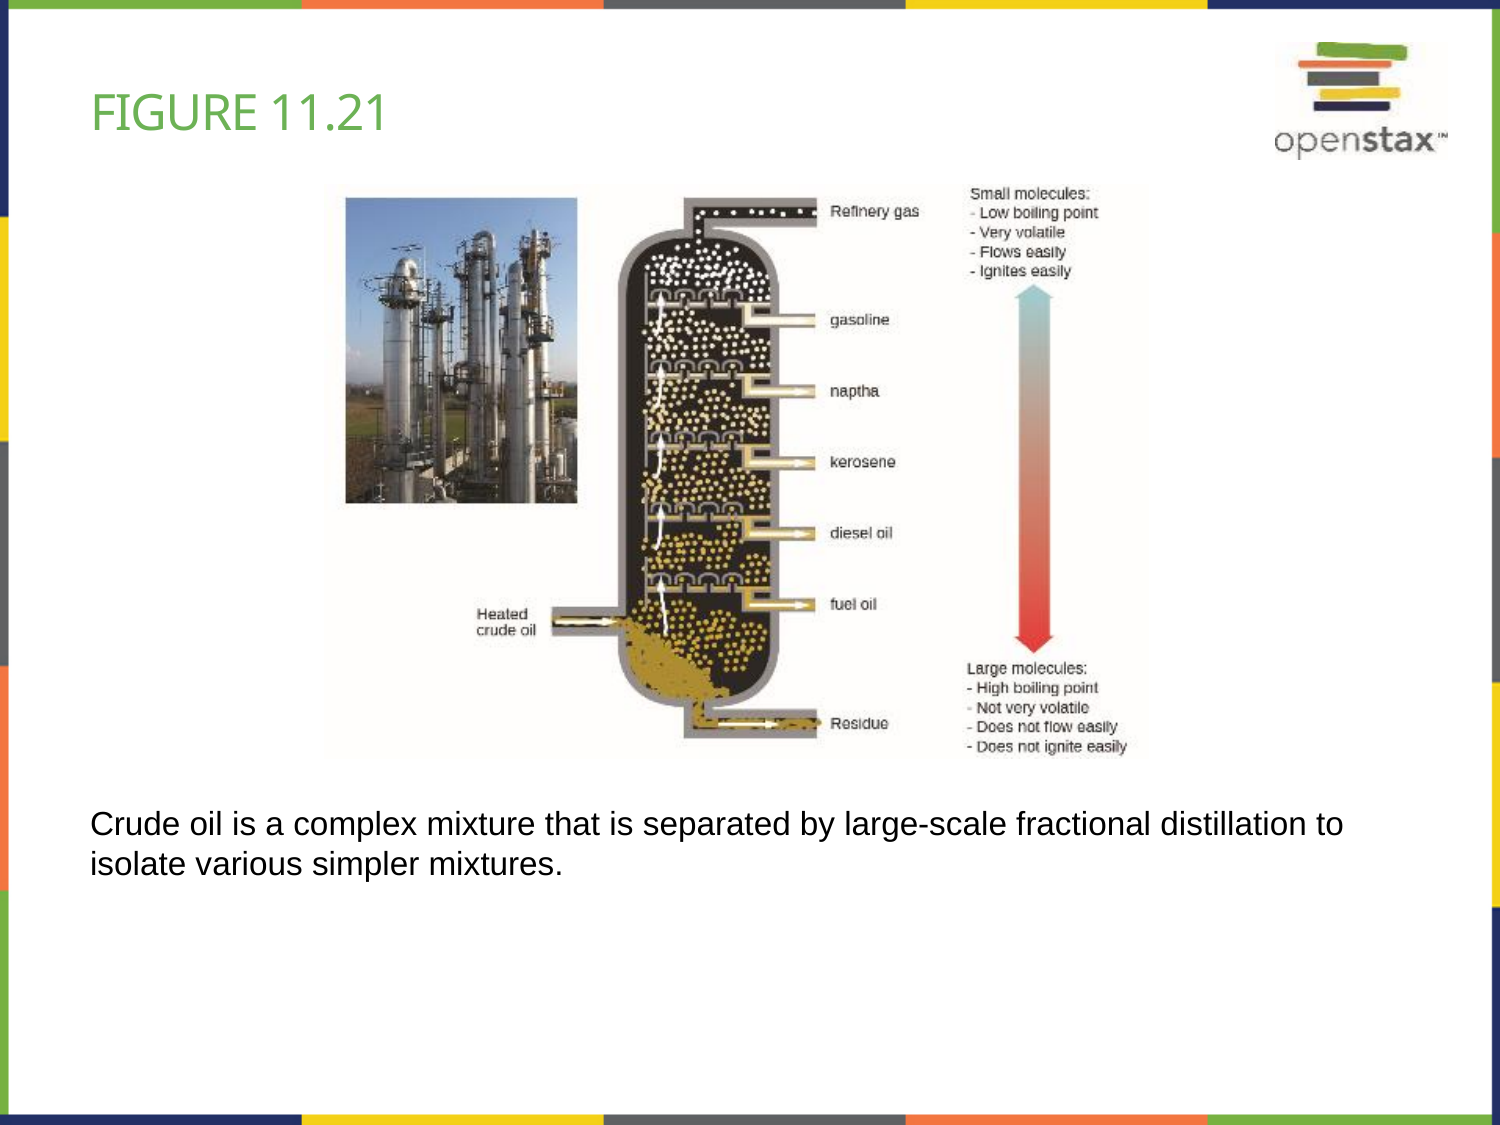

# Figure 11.21
Crude oil is a complex mixture that is separated by large-scale fractional distillation to isolate various simpler mixtures.